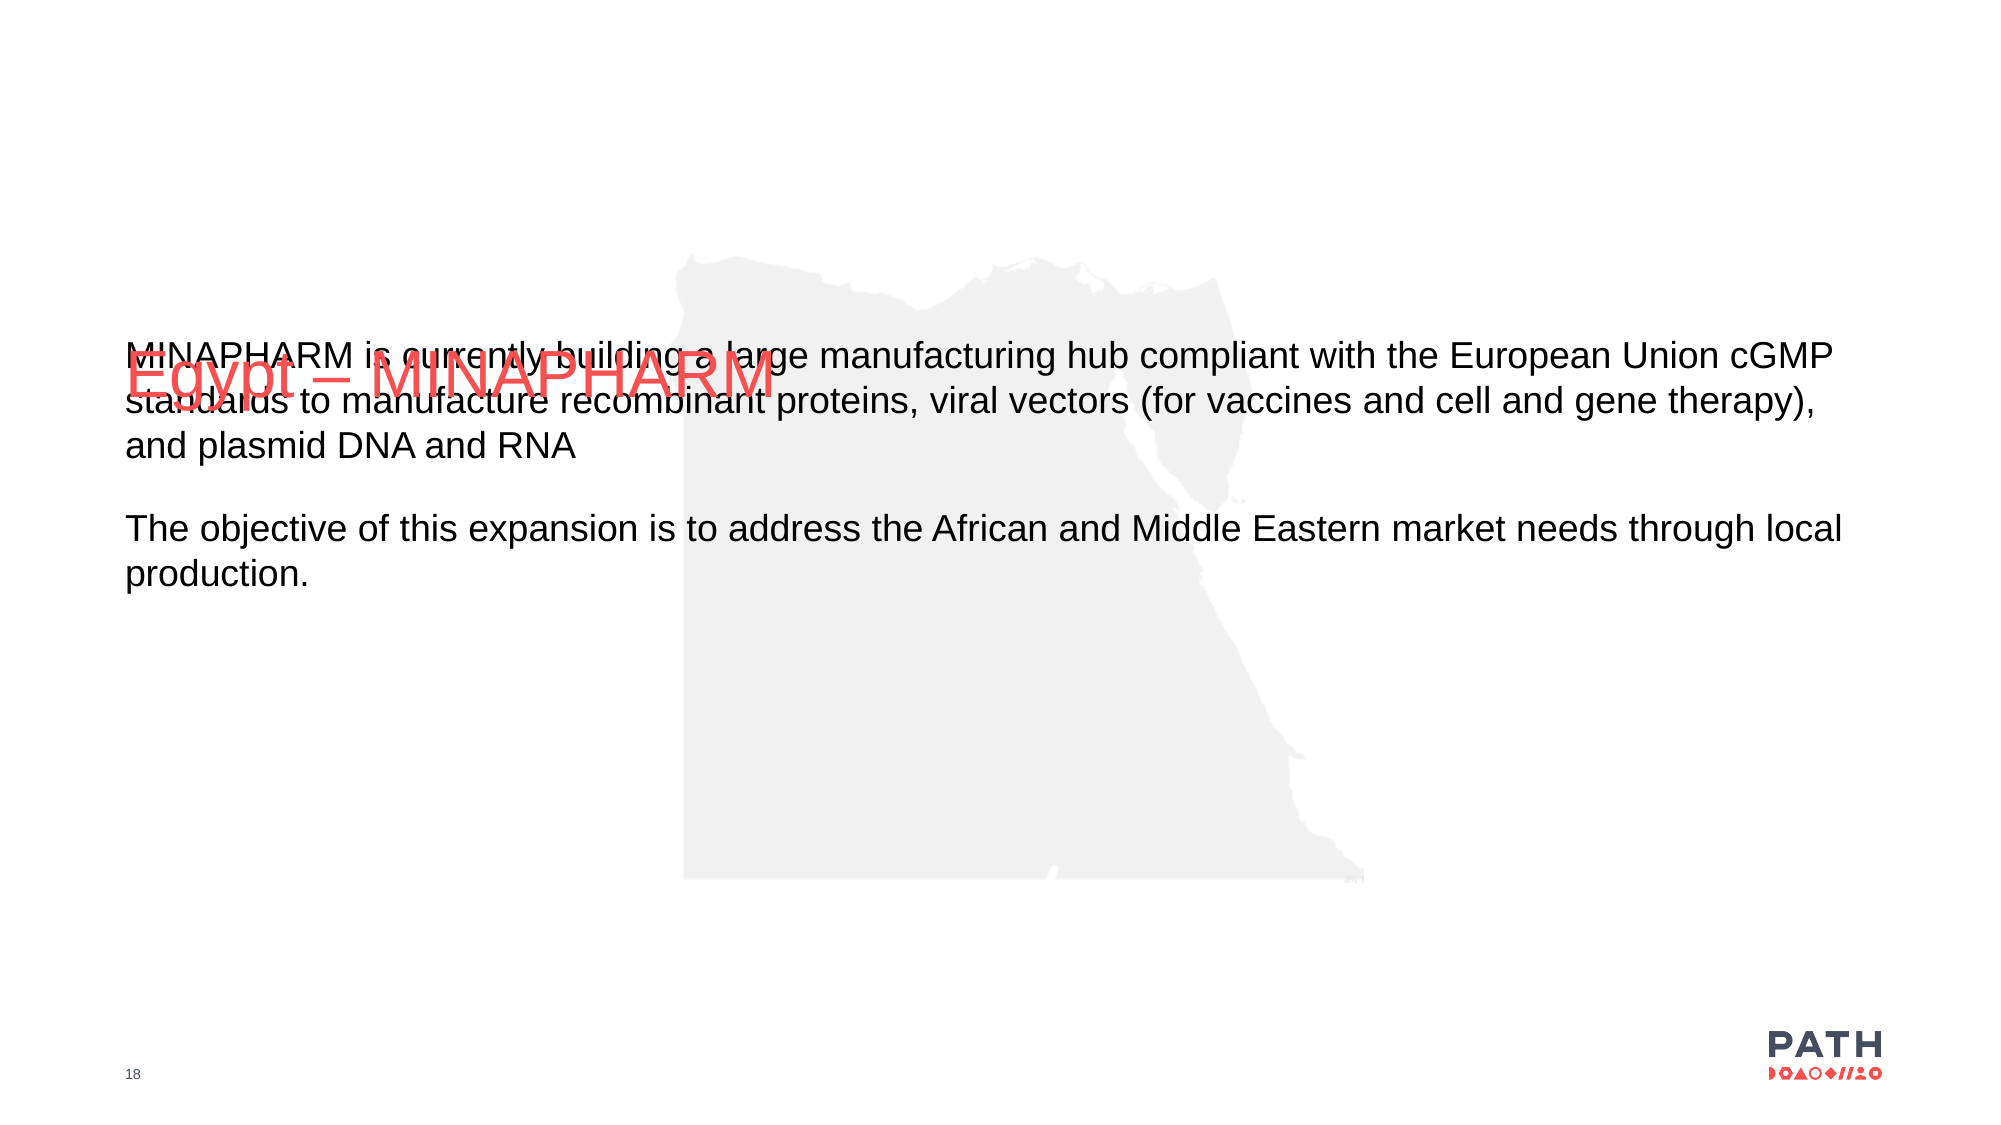

# MINAPHARM is currently building a large manufacturing hub compliant with the European Union cGMP standards to manufacture recombinant proteins, viral vectors (for vaccines and cell and gene therapy), and plasmid DNA and RNA
The objective of this expansion is to address the African and Middle Eastern market needs through local production.
Egypt – MINAPHARM